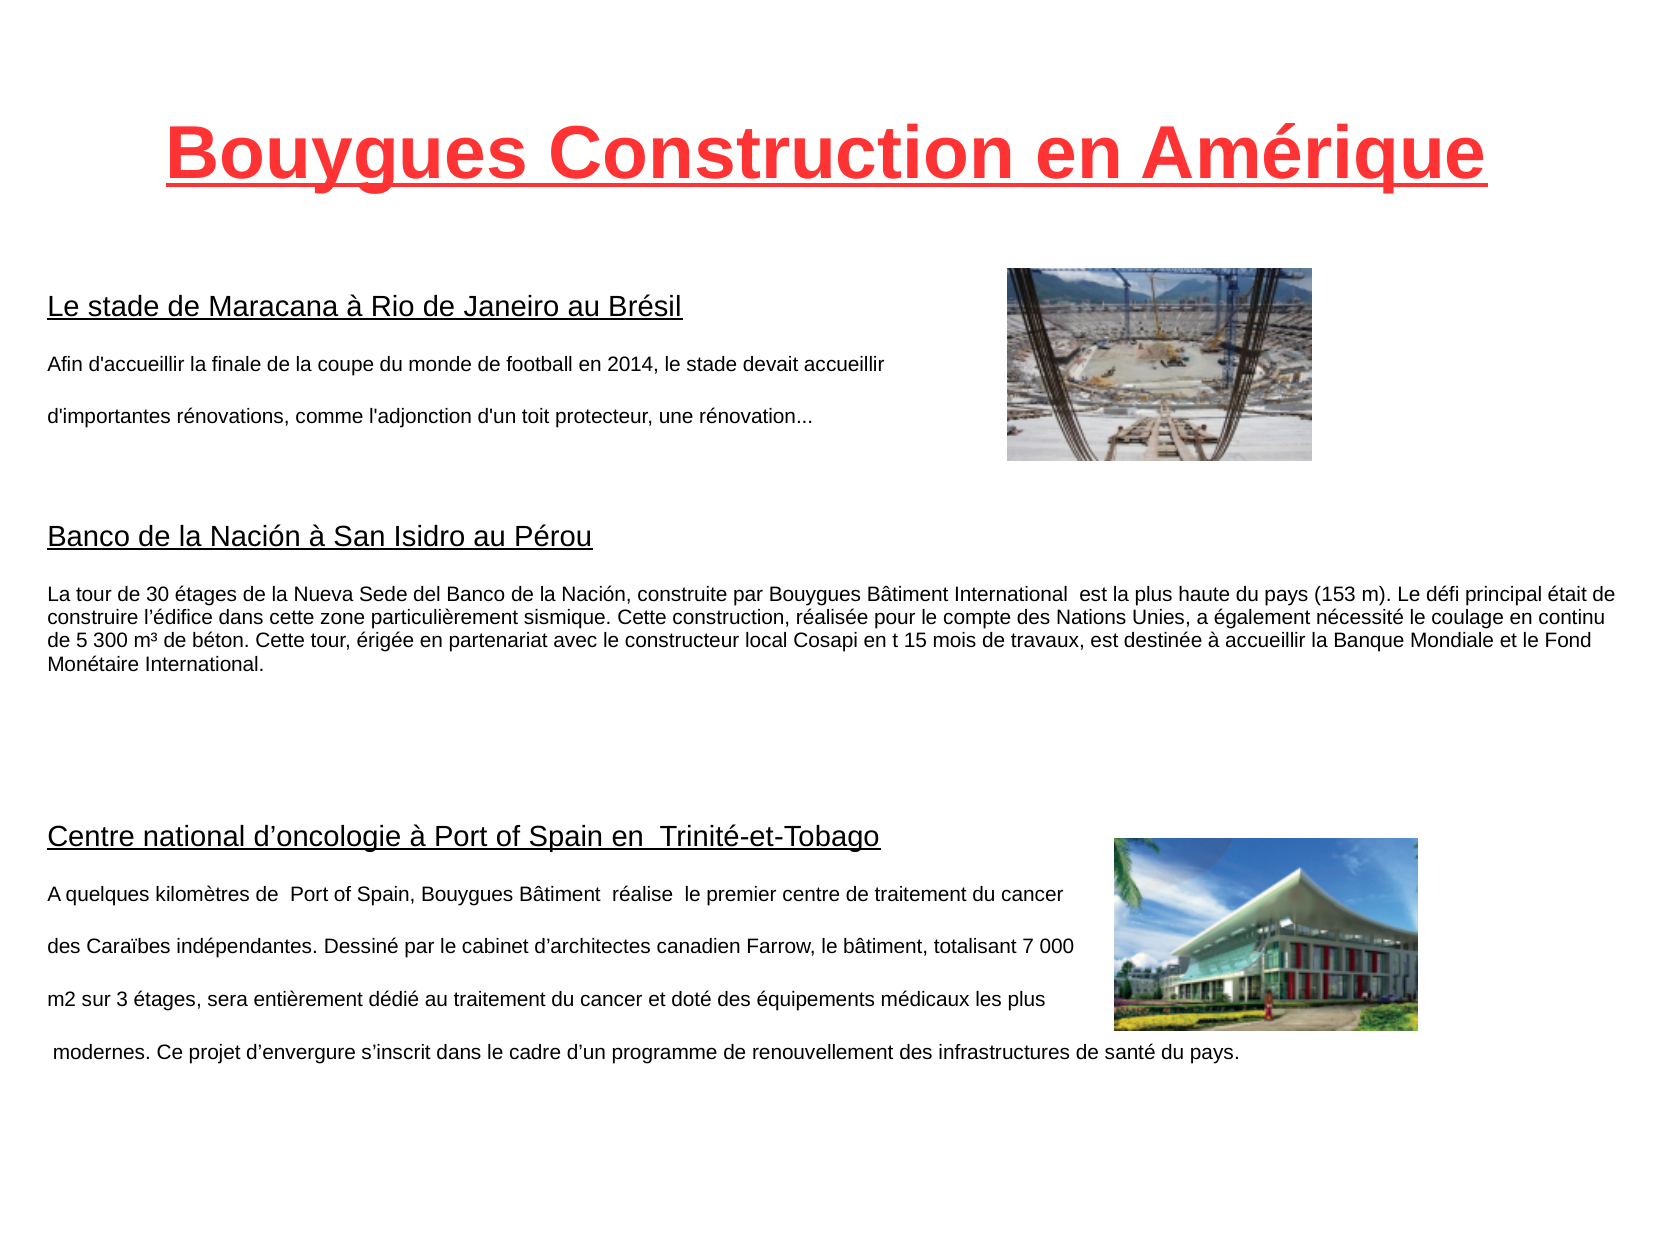

# Bouygues Construction en Amérique
Le stade de Maracana à Rio de Janeiro au Brésil
Afin d'accueillir la finale de la coupe du monde de football en 2014, le stade devait accueillir
d'importantes rénovations, comme l'adjonction d'un toit protecteur, une rénovation...
Banco de la Nación à San Isidro au Pérou
La tour de 30 étages de la Nueva Sede del Banco de la Nación, construite par Bouygues Bâtiment International est la plus haute du pays (153 m). Le défi principal était de construire l’édifice dans cette zone particulièrement sismique. Cette construction, réalisée pour le compte des Nations Unies, a également nécessité le coulage en continu de 5 300 m³ de béton. Cette tour, érigée en partenariat avec le constructeur local Cosapi en t 15 mois de travaux, est destinée à accueillir la Banque Mondiale et le Fond Monétaire International.
Centre national d’oncologie à Port of Spain en Trinité-et-Tobago
A quelques kilomètres de Port of Spain, Bouygues Bâtiment réalise le premier centre de traitement du cancer
des Caraïbes indépendantes. Dessiné par le cabinet d’architectes canadien Farrow, le bâtiment, totalisant 7 000
m2 sur 3 étages, sera entièrement dédié au traitement du cancer et doté des équipements médicaux les plus
 modernes. Ce projet d’envergure s’inscrit dans le cadre d’un programme de renouvellement des infrastructures de santé du pays.